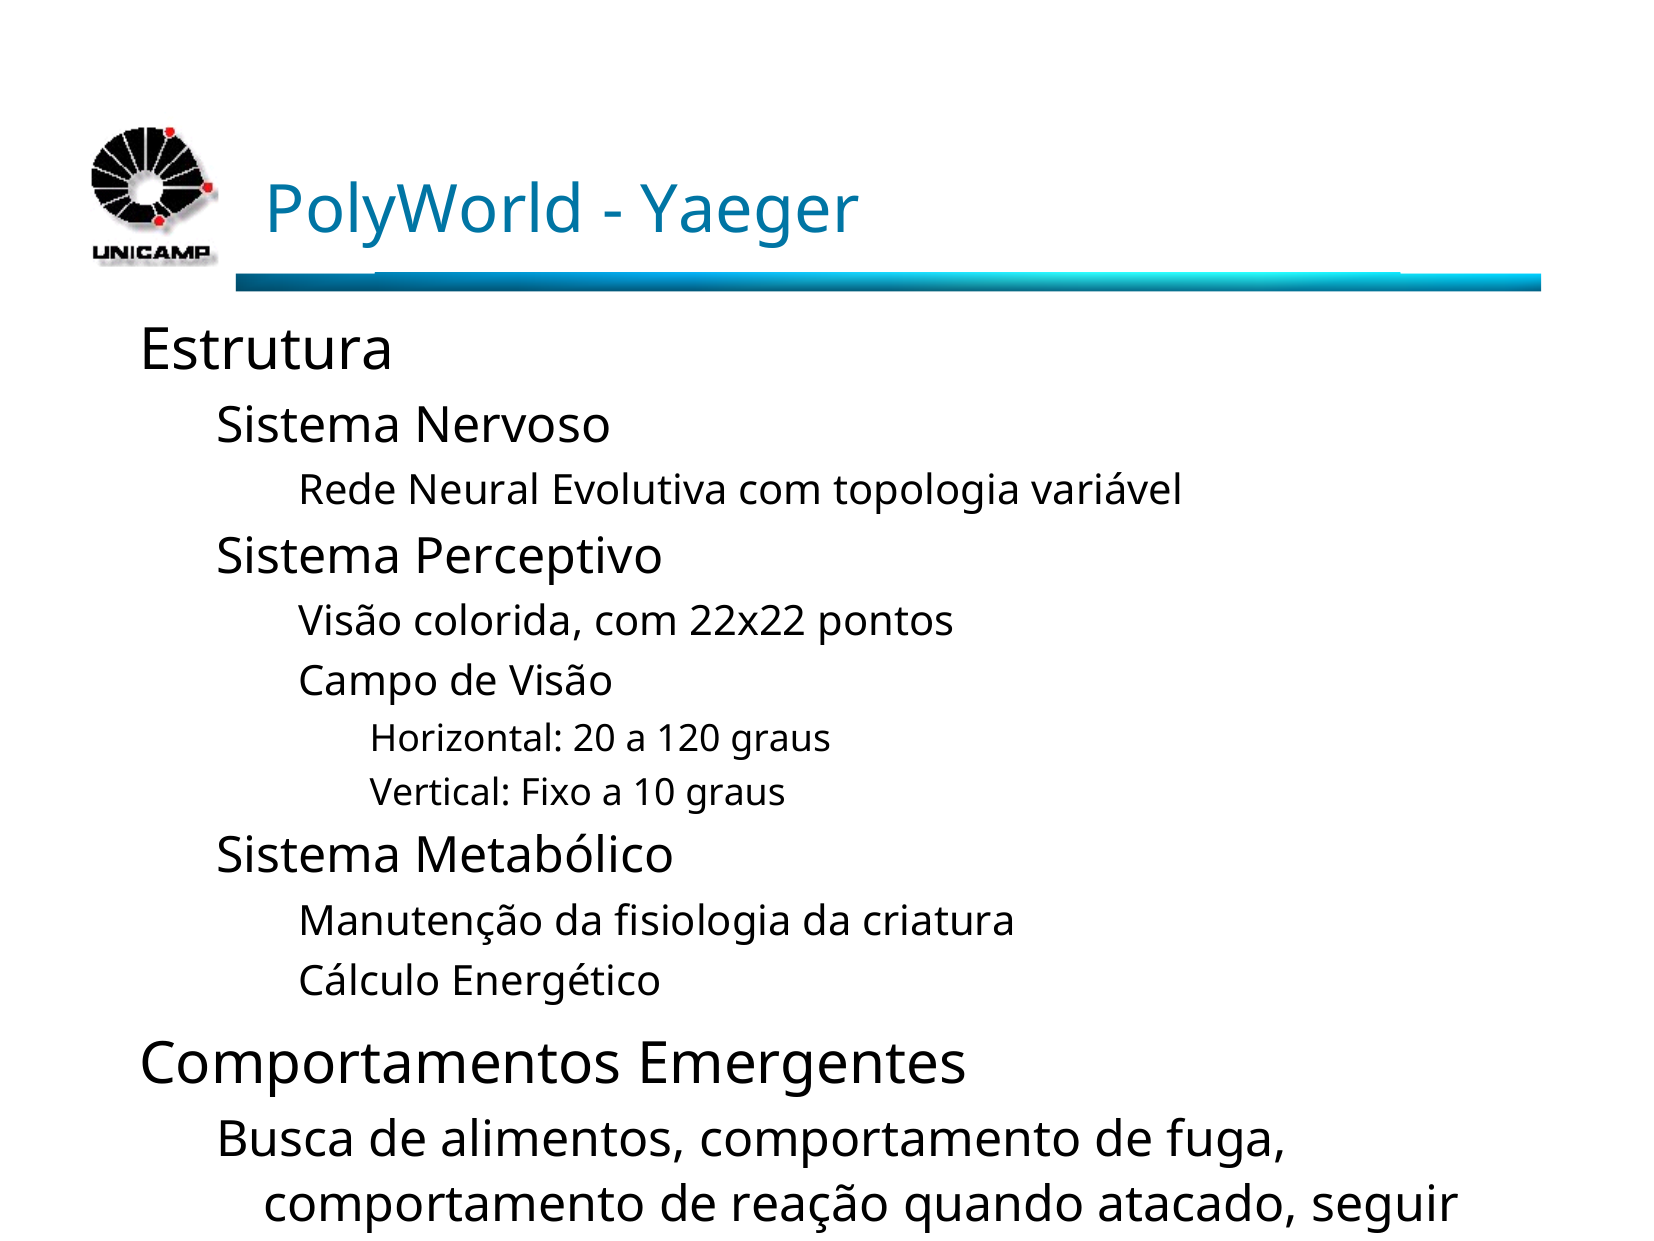

# PolyWorld - Yaeger
Estrutura
Sistema Nervoso
Rede Neural Evolutiva com topologia variável
Sistema Perceptivo
Visão colorida, com 22x22 pontos
Campo de Visão
Horizontal: 20 a 120 graus
Vertical: Fixo a 10 graus
Sistema Metabólico
Manutenção da fisiologia da criatura
Cálculo Energético
Comportamentos Emergentes
Busca de alimentos, comportamento de fuga, comportamento de reação quando atacado, seguir outros organismos, etc.